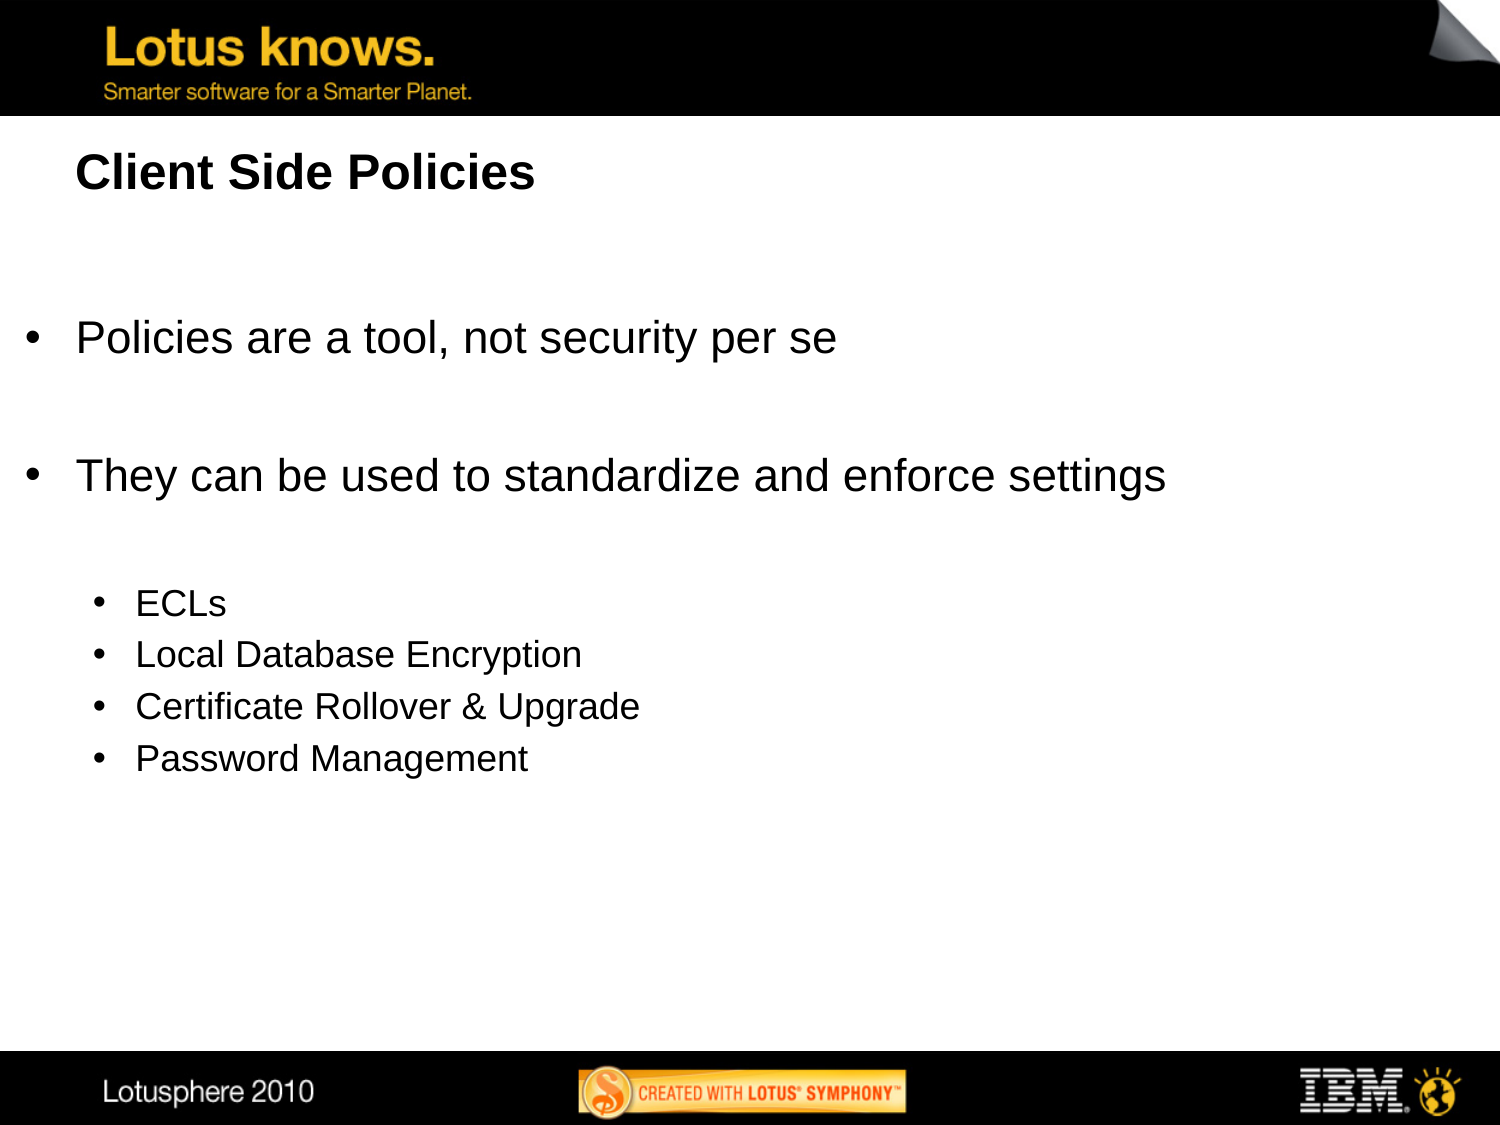

# Client Side Policies
Policies are a tool, not security per se
They can be used to standardize and enforce settings
ECLs
Local Database Encryption
Certificate Rollover & Upgrade
Password Management